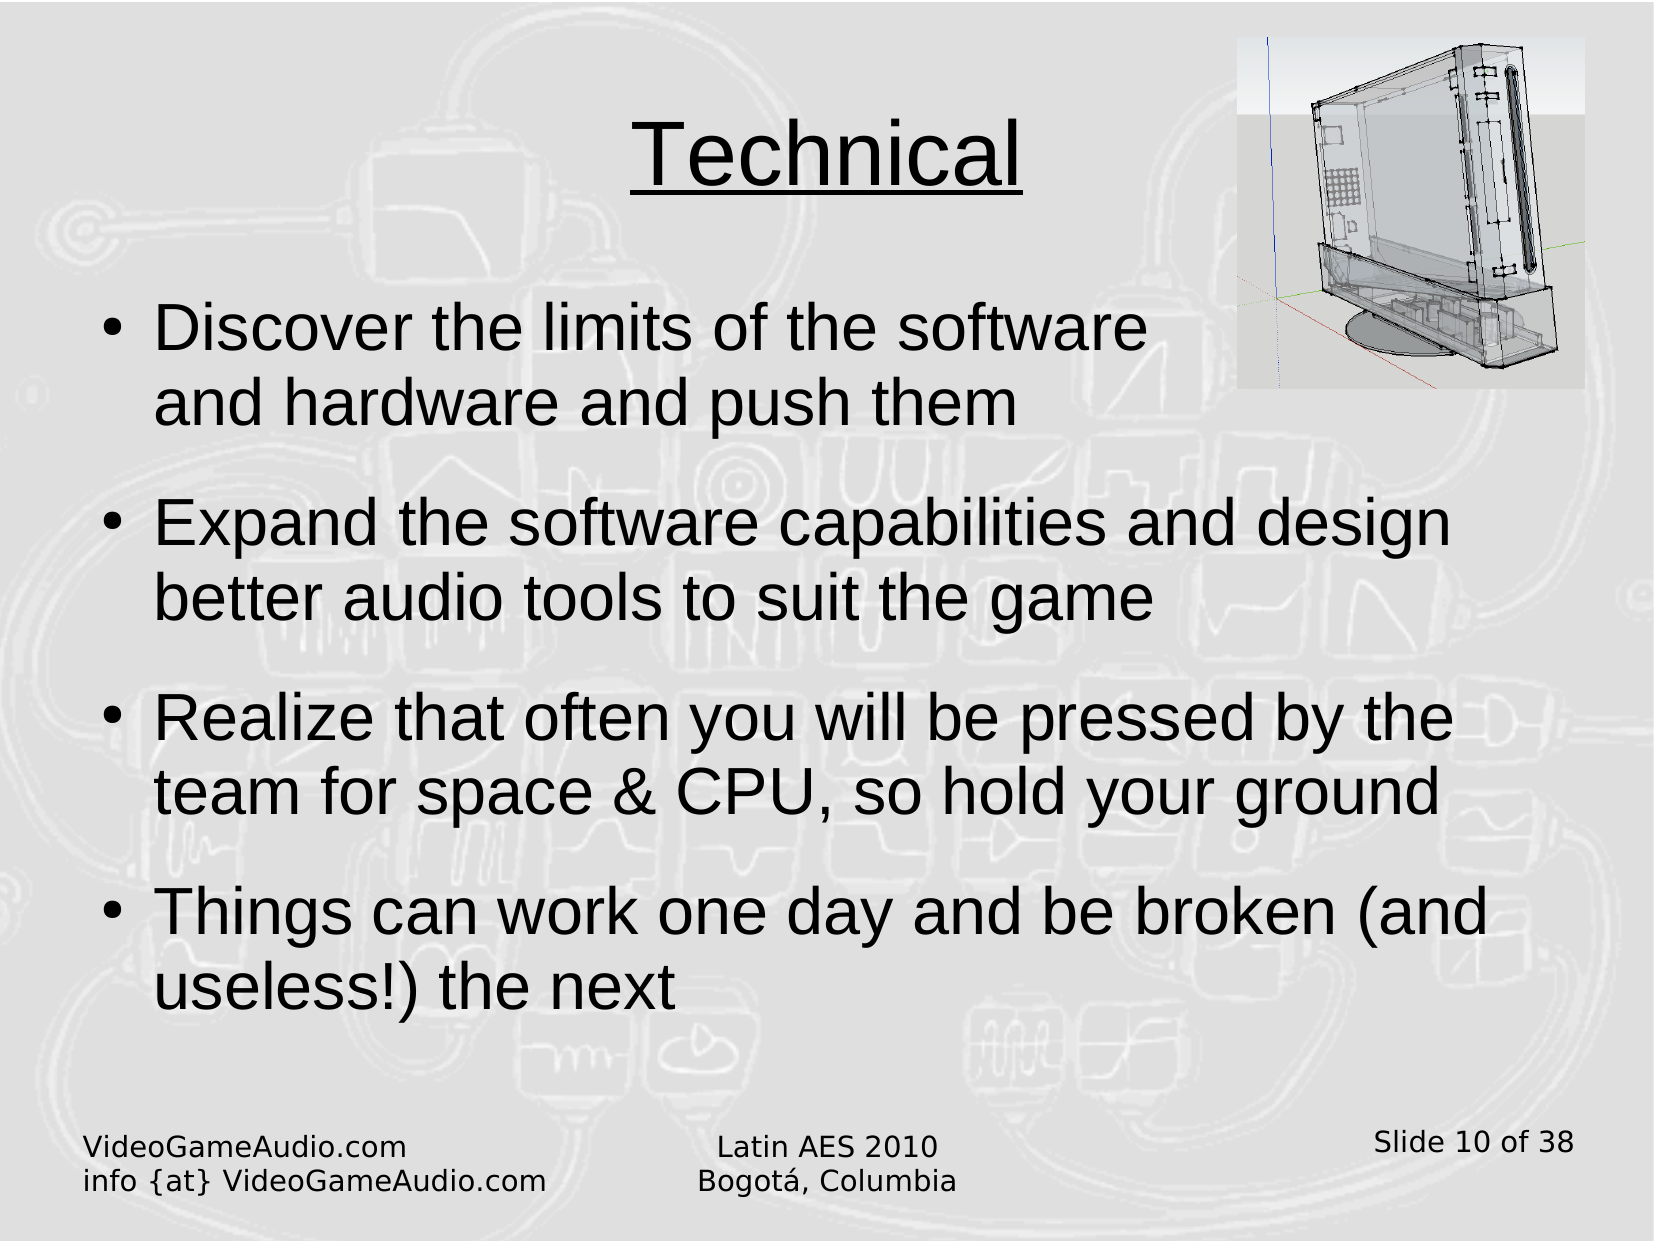

# Technical
Discover the limits of the software 					and hardware and push them
Expand the software capabilities and design better audio tools to suit the game
Realize that often you will be pressed by the team for space & CPU, so hold your ground
Things can work one day and be broken (and useless!) the next
10